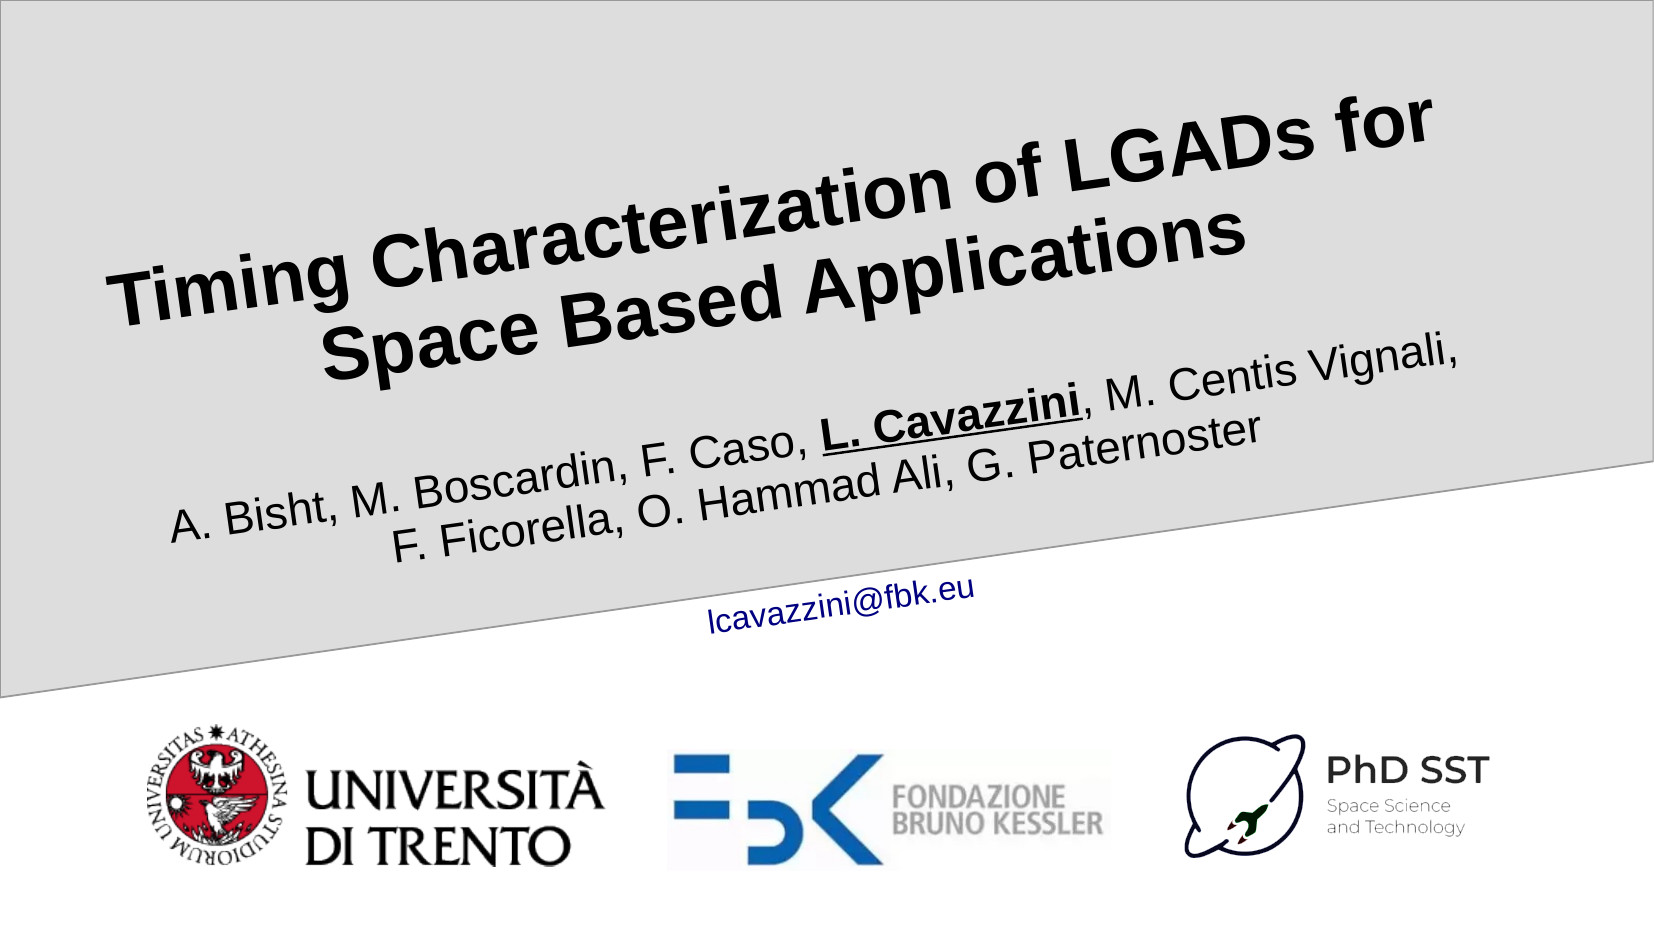

# Timing Characterization of LGADs for Space Based Applications
A. Bisht, M. Boscardin, F. Caso, L. Cavazzini, M. Centis Vignali,
F. Ficorella, O. Hammad Ali, G. Paternoster
lcavazzini@fbk.eu